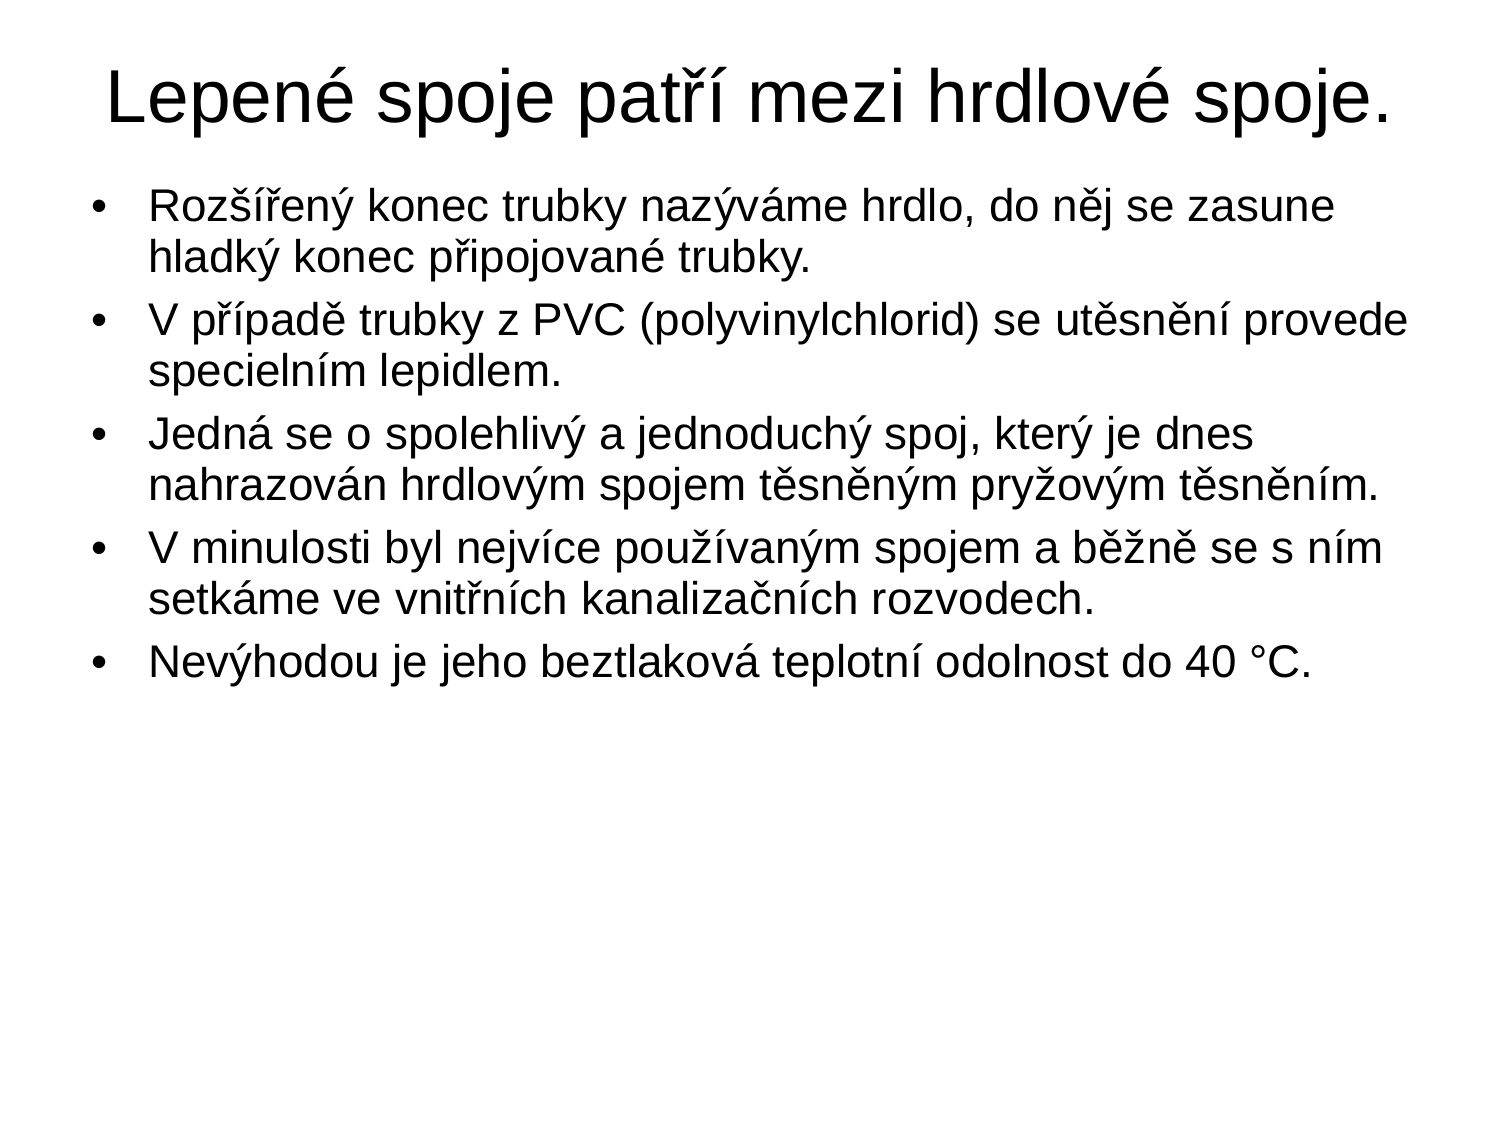

# Lepené spoje patří mezi hrdlové spoje.
Rozšířený konec trubky nazýváme hrdlo, do něj se zasune hladký konec připojované trubky.
V případě trubky z PVC (polyvinylchlorid) se utěsnění provede specielním lepidlem.
Jedná se o spolehlivý a jednoduchý spoj, který je dnes nahrazován hrdlovým spojem těsněným pryžovým těsněním.
V minulosti byl nejvíce používaným spojem a běžně se s ním setkáme ve vnitřních kanalizačních rozvodech.
Nevýhodou je jeho beztlaková teplotní odolnost do 40 °C.